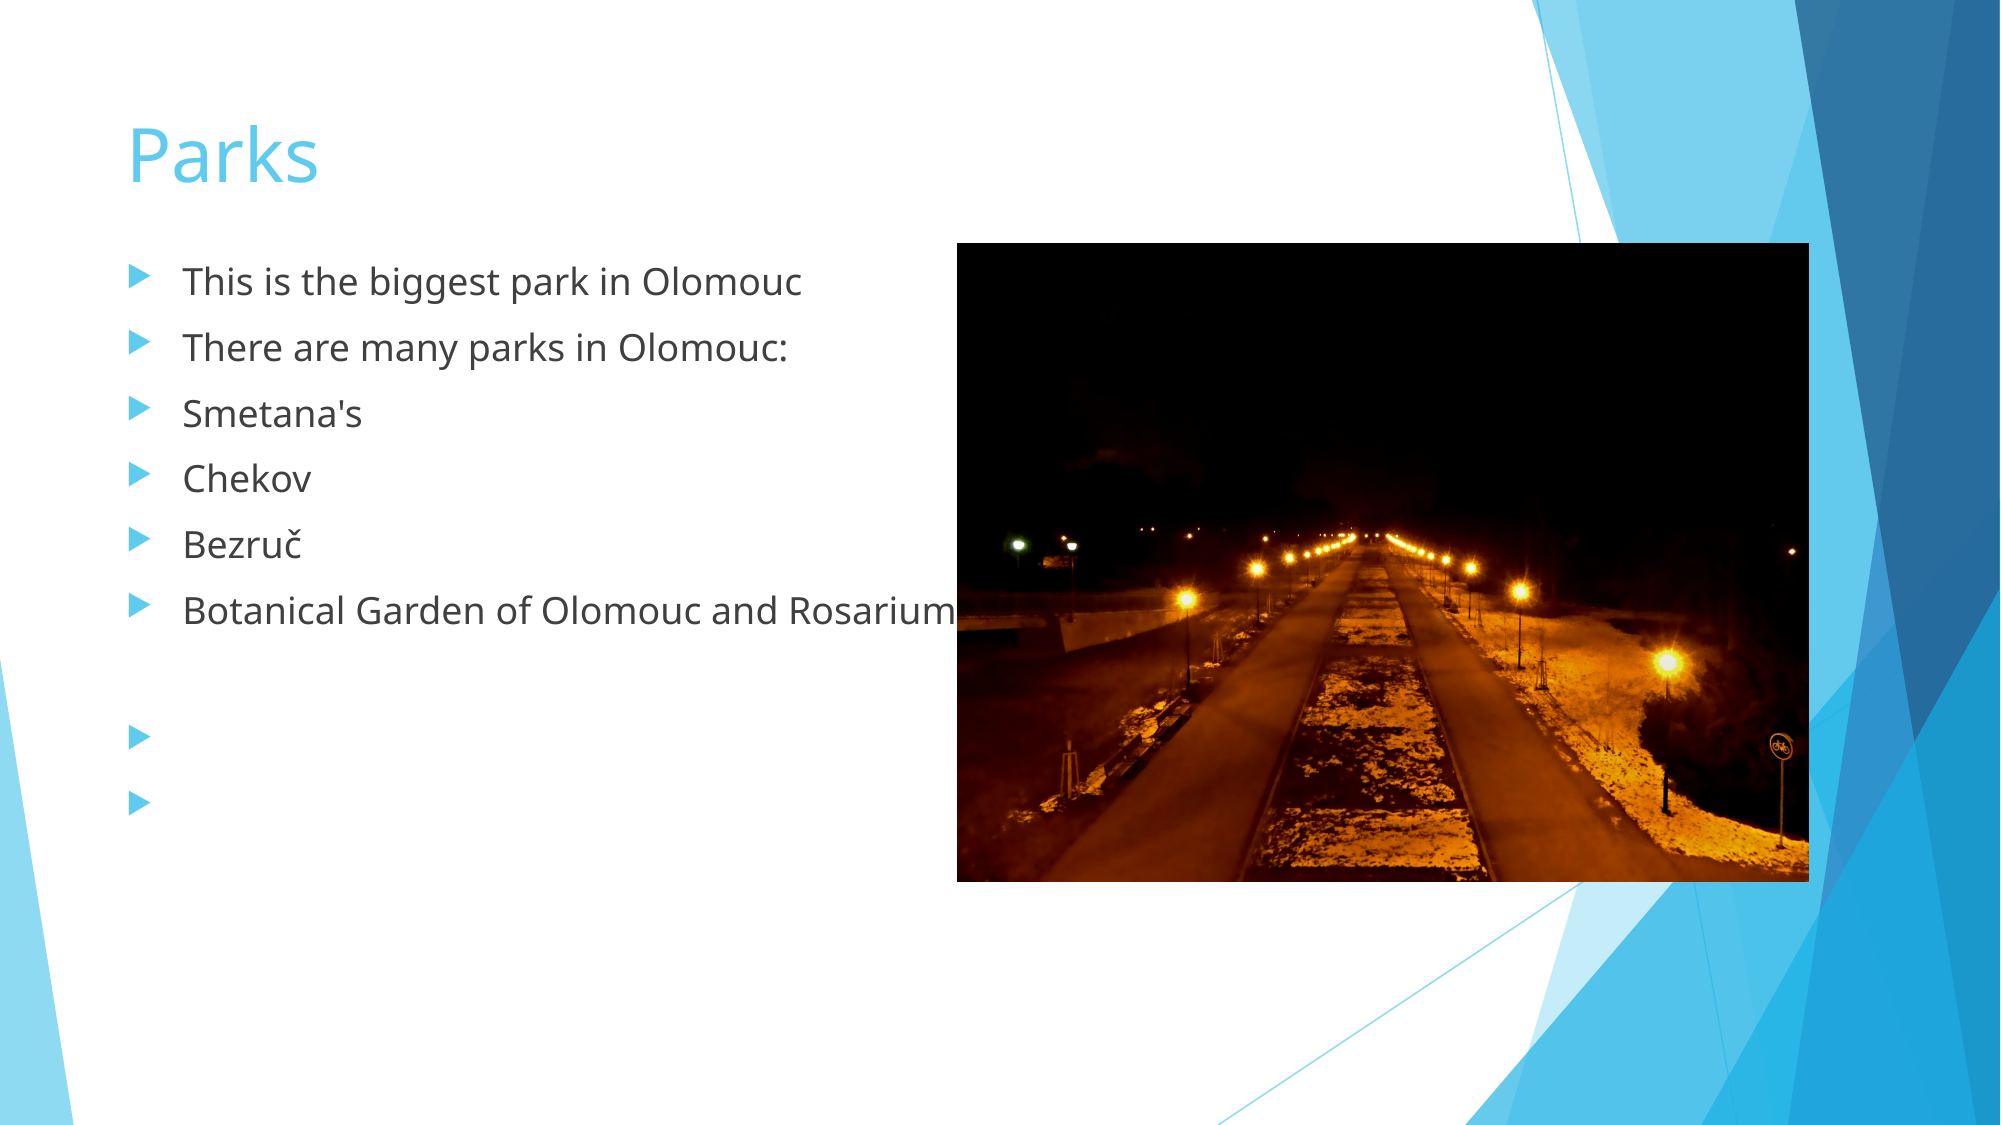

# Parks
This is the biggest park in Olomouc
There are many parks in Olomouc:
Smetana's
Chekov
Bezruč
Botanical Garden of Olomouc and Rosarium